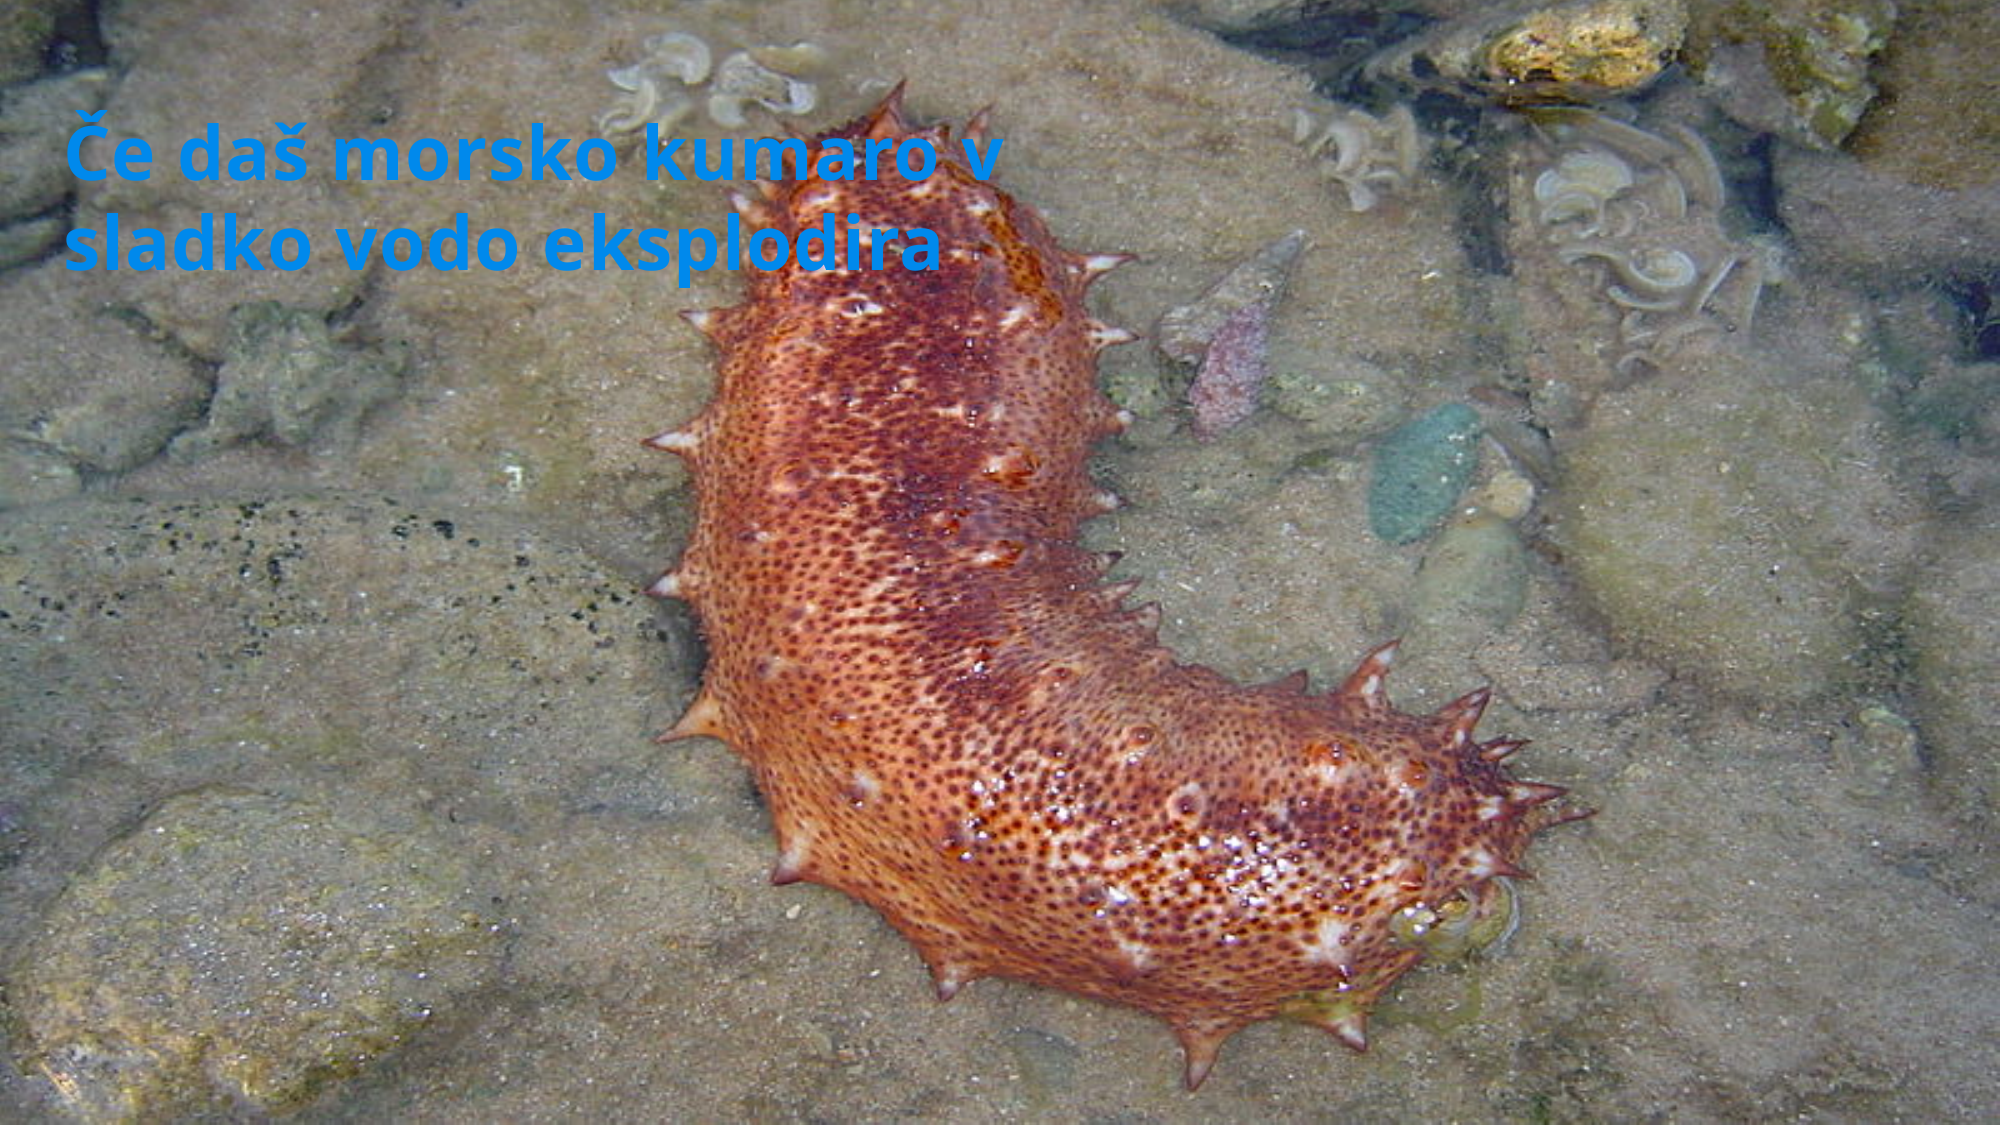

Če daš morsko kumaro v sladko vodo eksplodira
#